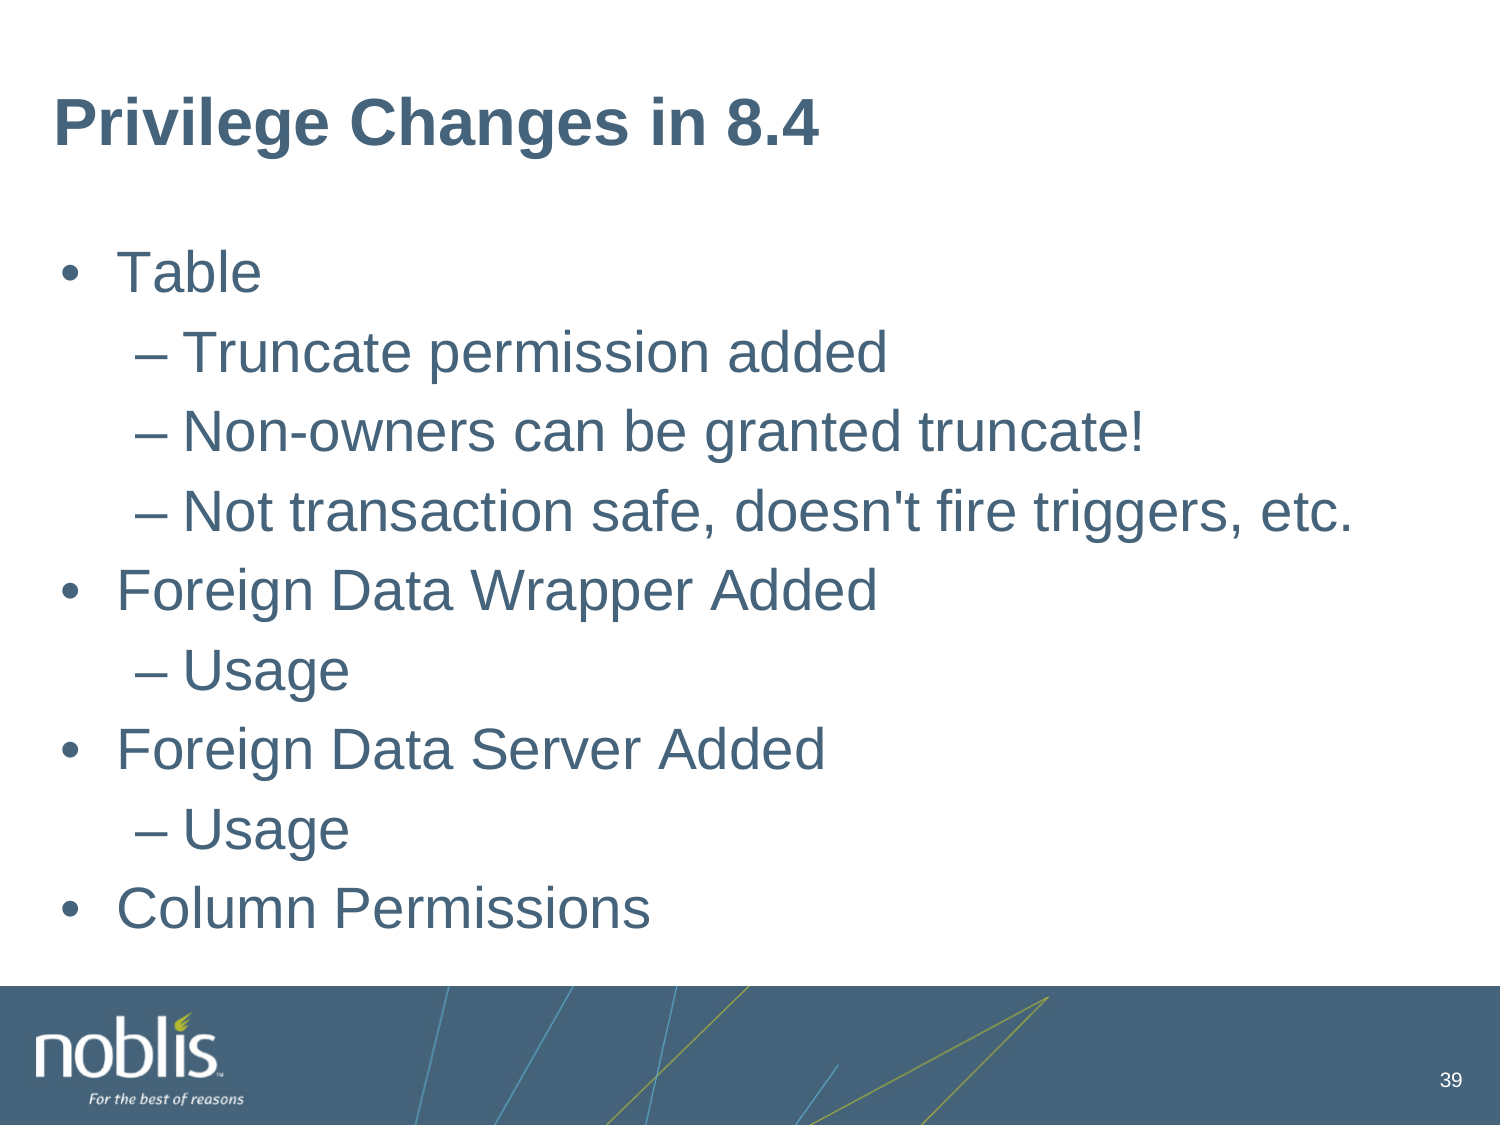

# Privilege Changes in 8.4
Table
Truncate permission added
Non-owners can be granted truncate!
Not transaction safe, doesn't fire triggers, etc.
Foreign Data Wrapper Added
Usage
Foreign Data Server Added
Usage
Column Permissions